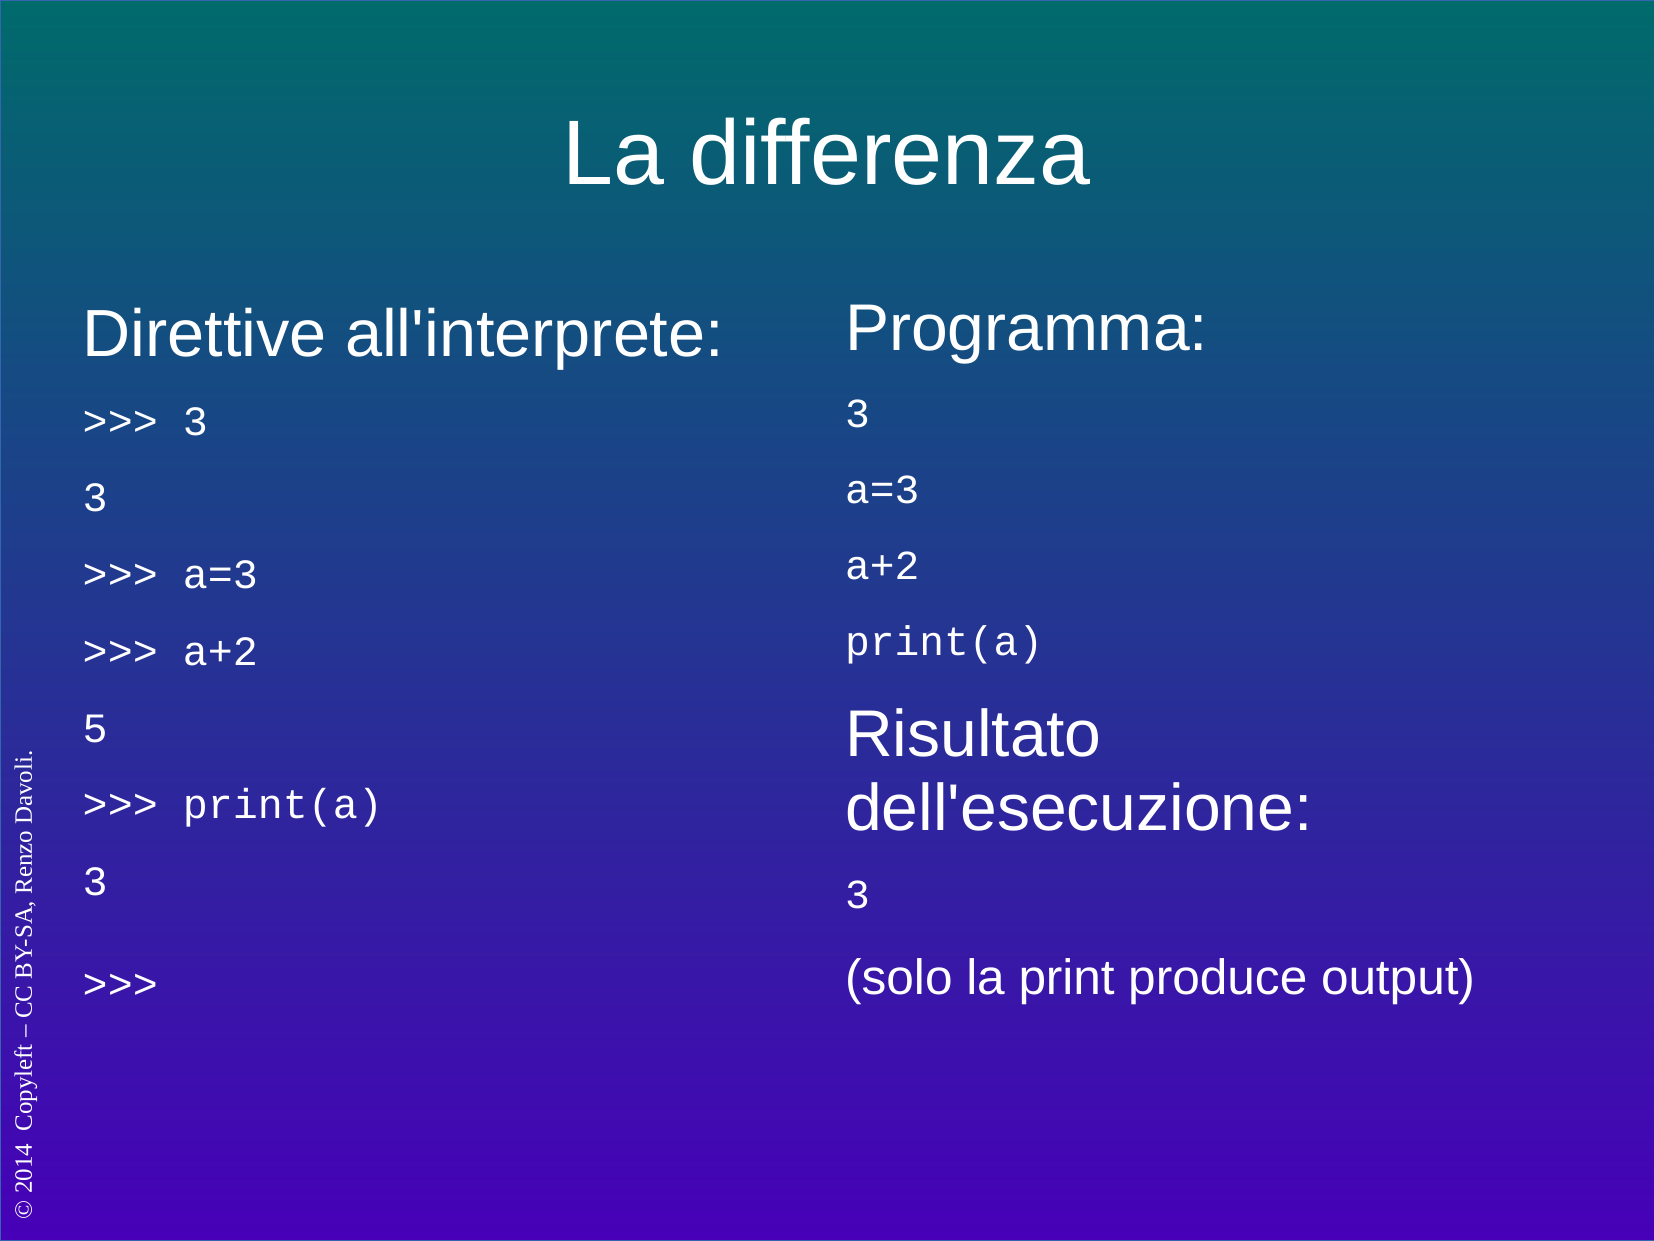

# La differenza
Programma:
3
a=3
a+2
print(a)
Risultato dell'esecuzione:
3
(solo la print produce output)
Direttive all'interprete:
>>> 3
3
>>> a=3
>>> a+2
5
>>> print(a)
3
>>>